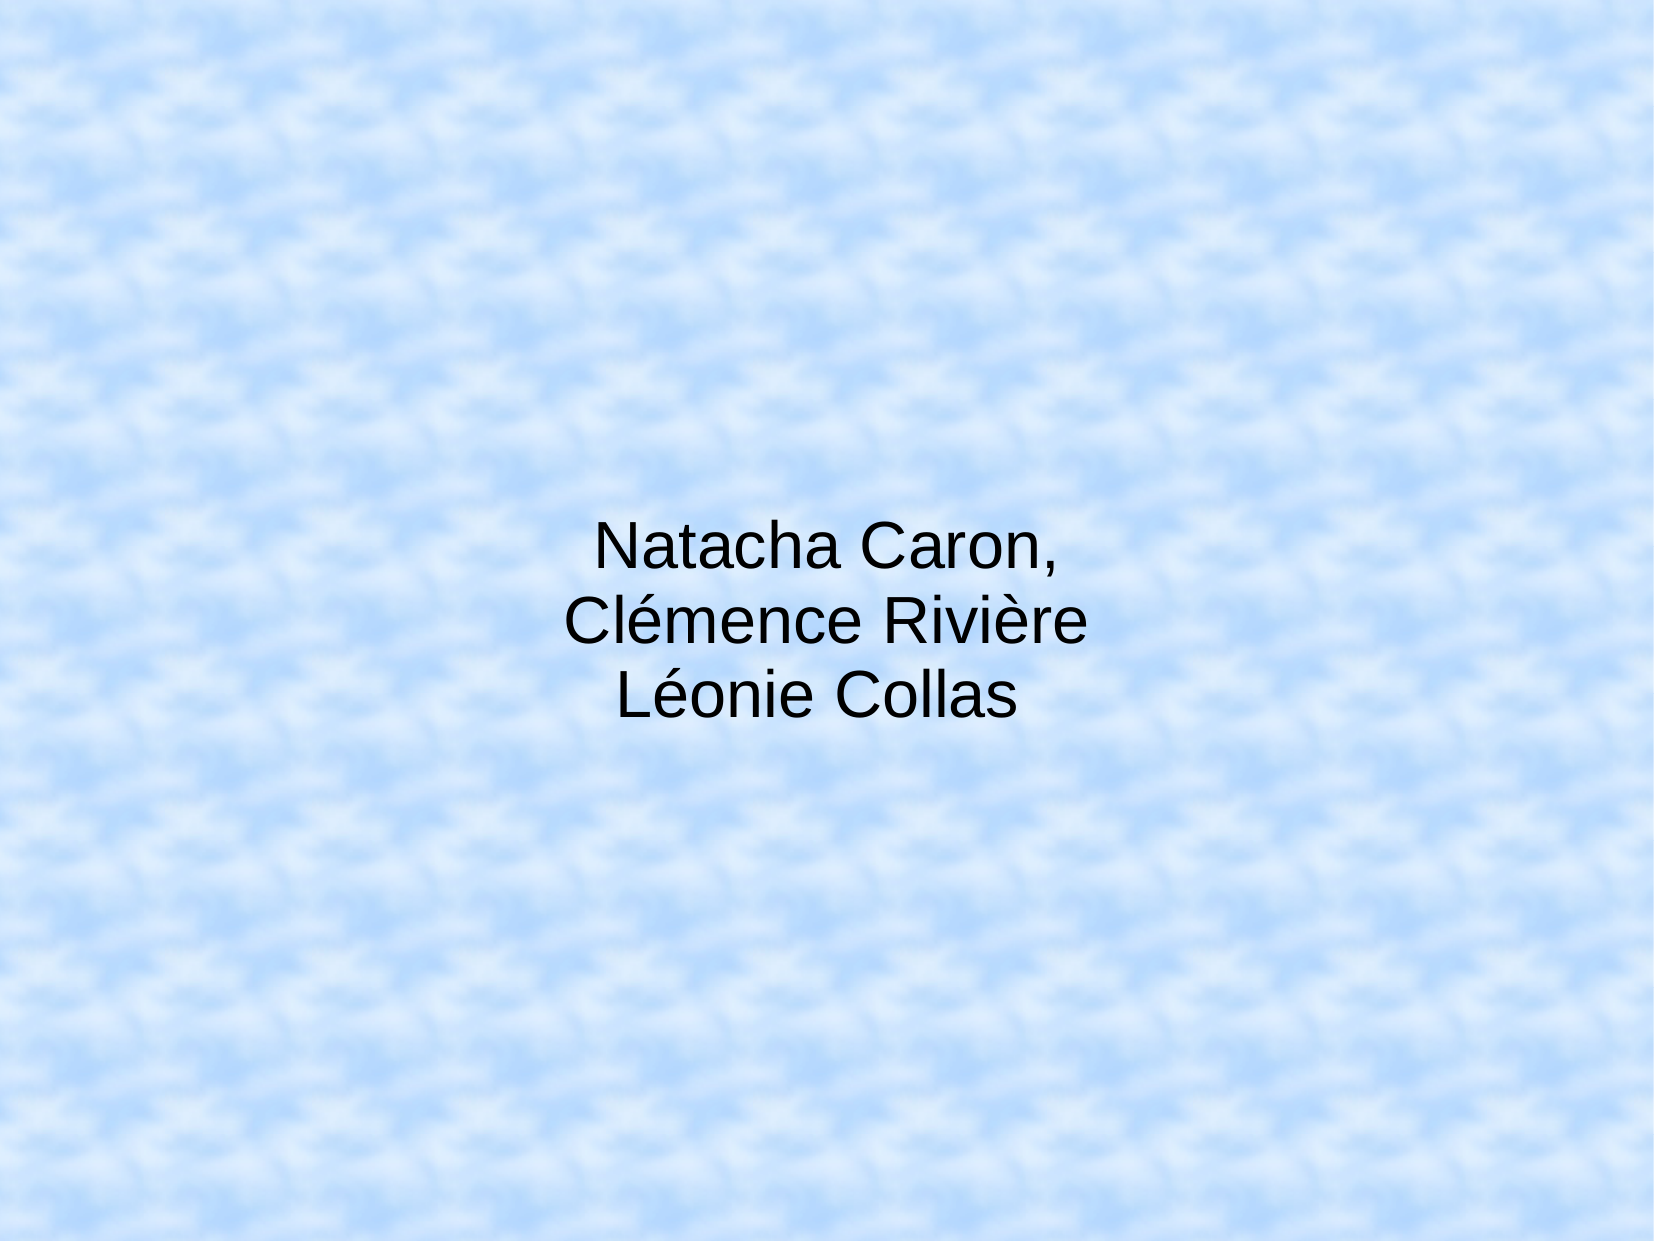

# Natacha Caron,
Clémence Rivière
Léonie Collas